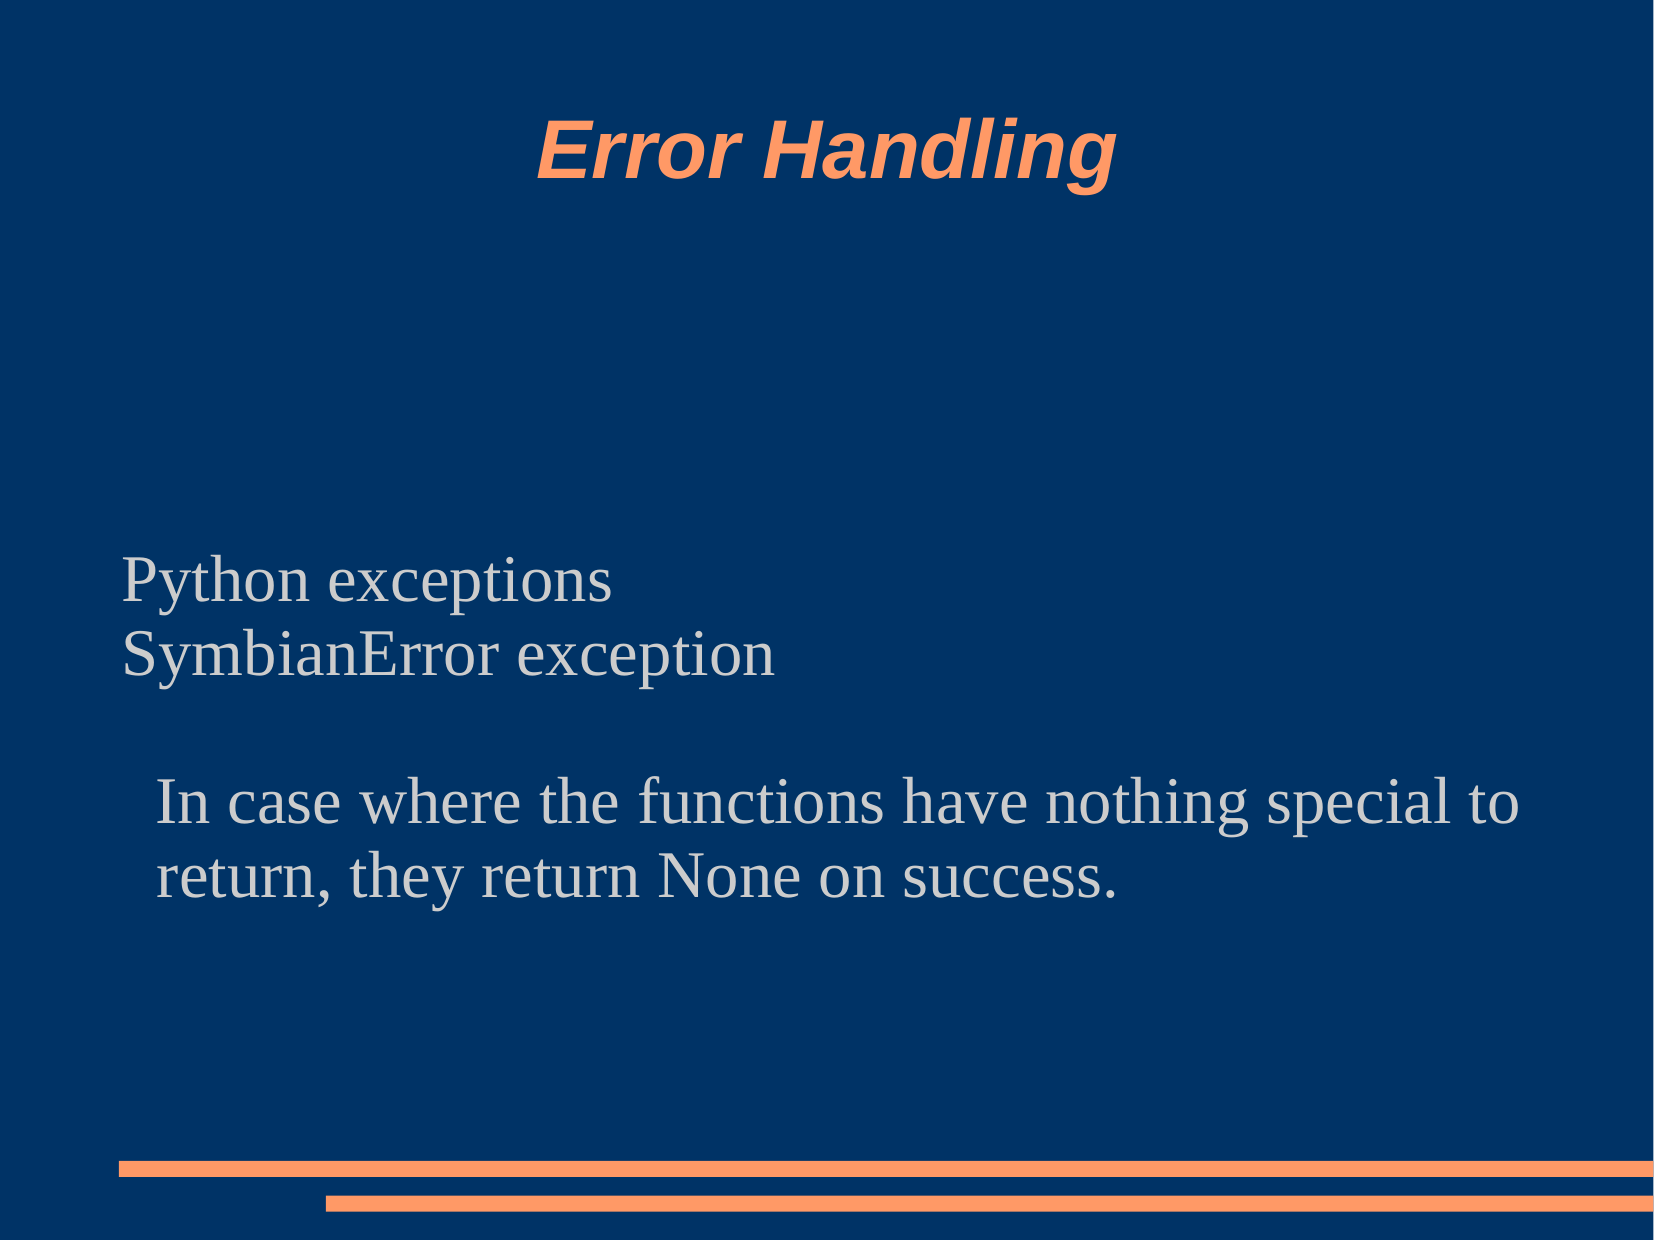

# Error Handling
Python exceptions
SymbianError exception
 In case where the functions have nothing special to return, they return None on success.